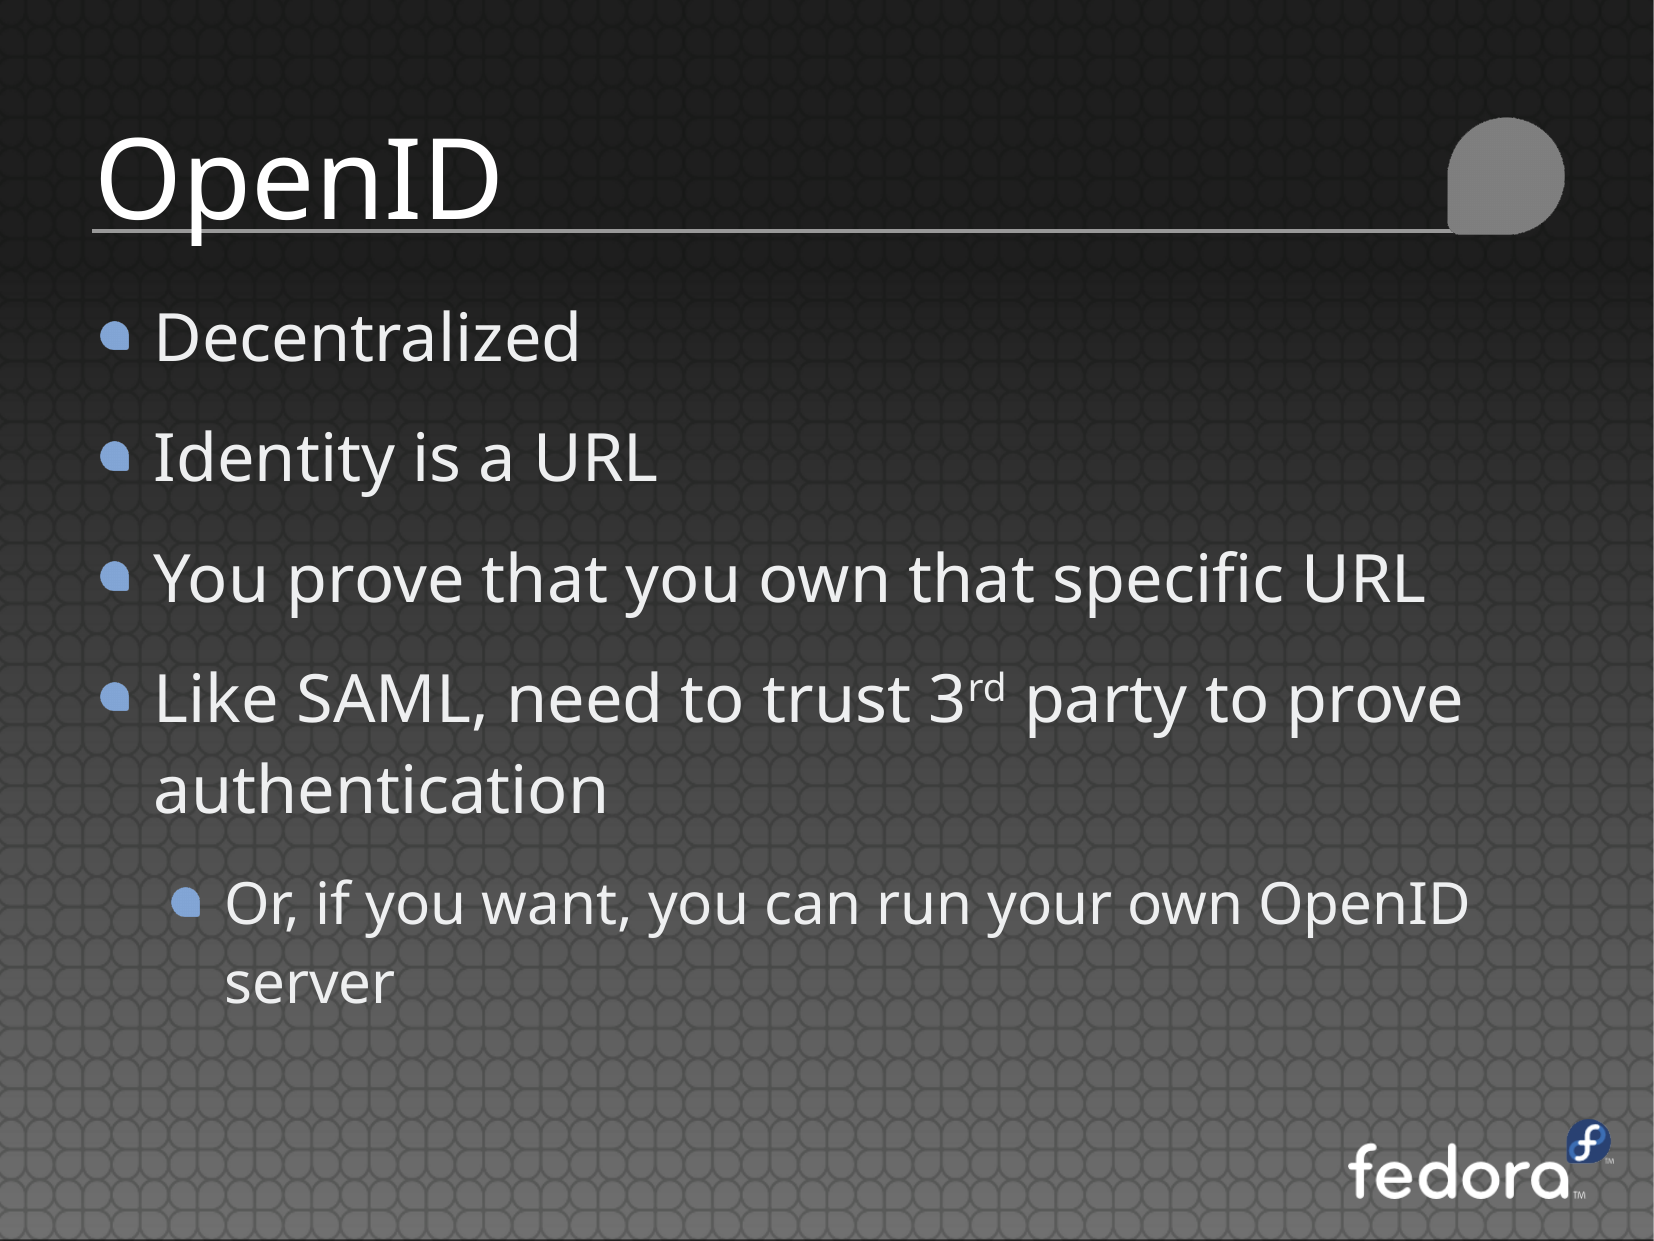

OpenID
# Decentralized
Identity is a URL
You prove that you own that specific URL
Like SAML, need to trust 3rd party to prove authentication
Or, if you want, you can run your own OpenID server